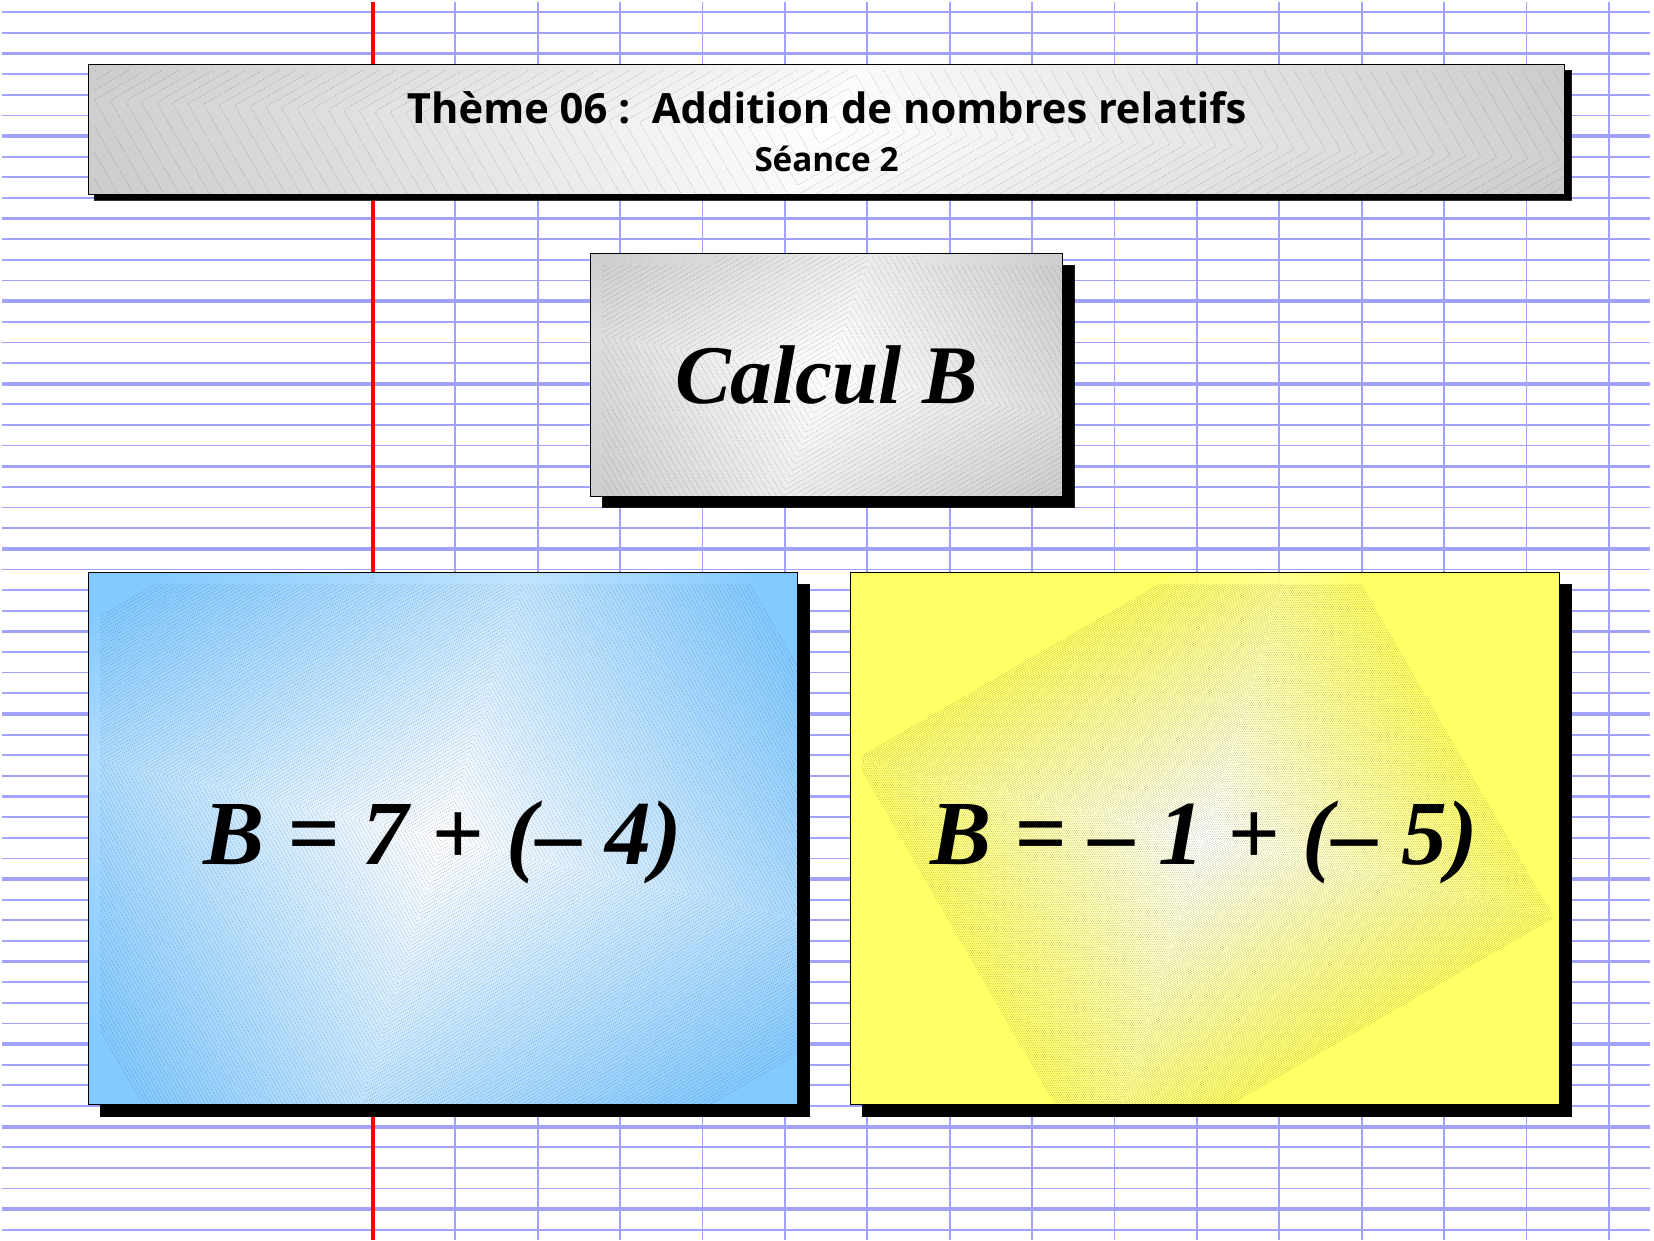

Thème 06 : Addition de nombres relatifs
Séance 2
Calcul B
9
0
1
2
3
4
5
6
7
8
B = 7 + (– 4)
B = – 1 + (– 5)